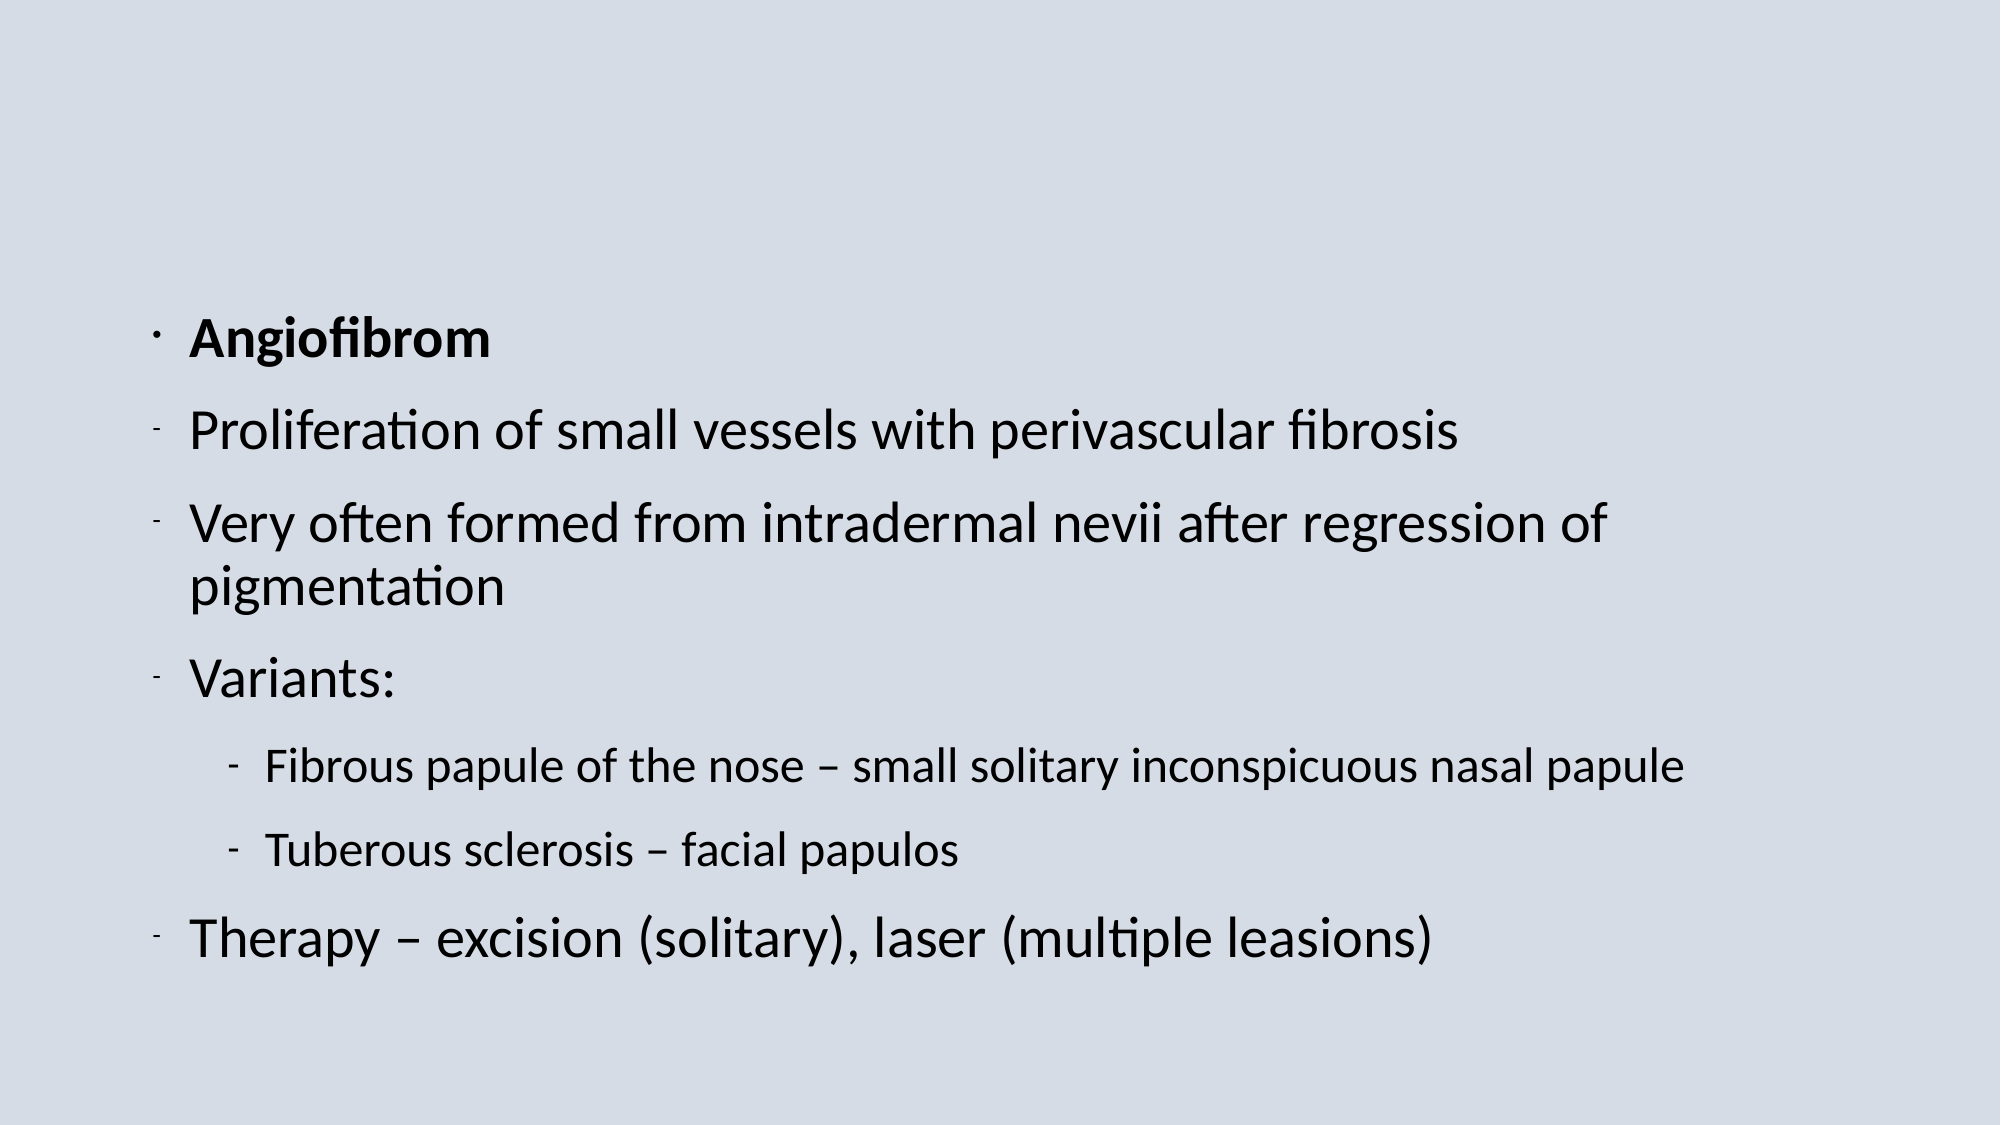

#
Angiofibrom
Proliferation of small vessels with perivascular fibrosis
Very often formed from intradermal nevii after regression of pigmentation
Variants:
Fibrous papule of the nose – small solitary inconspicuous nasal papule
Tuberous sclerosis – facial papulos
Therapy – excision (solitary), laser (multiple leasions)